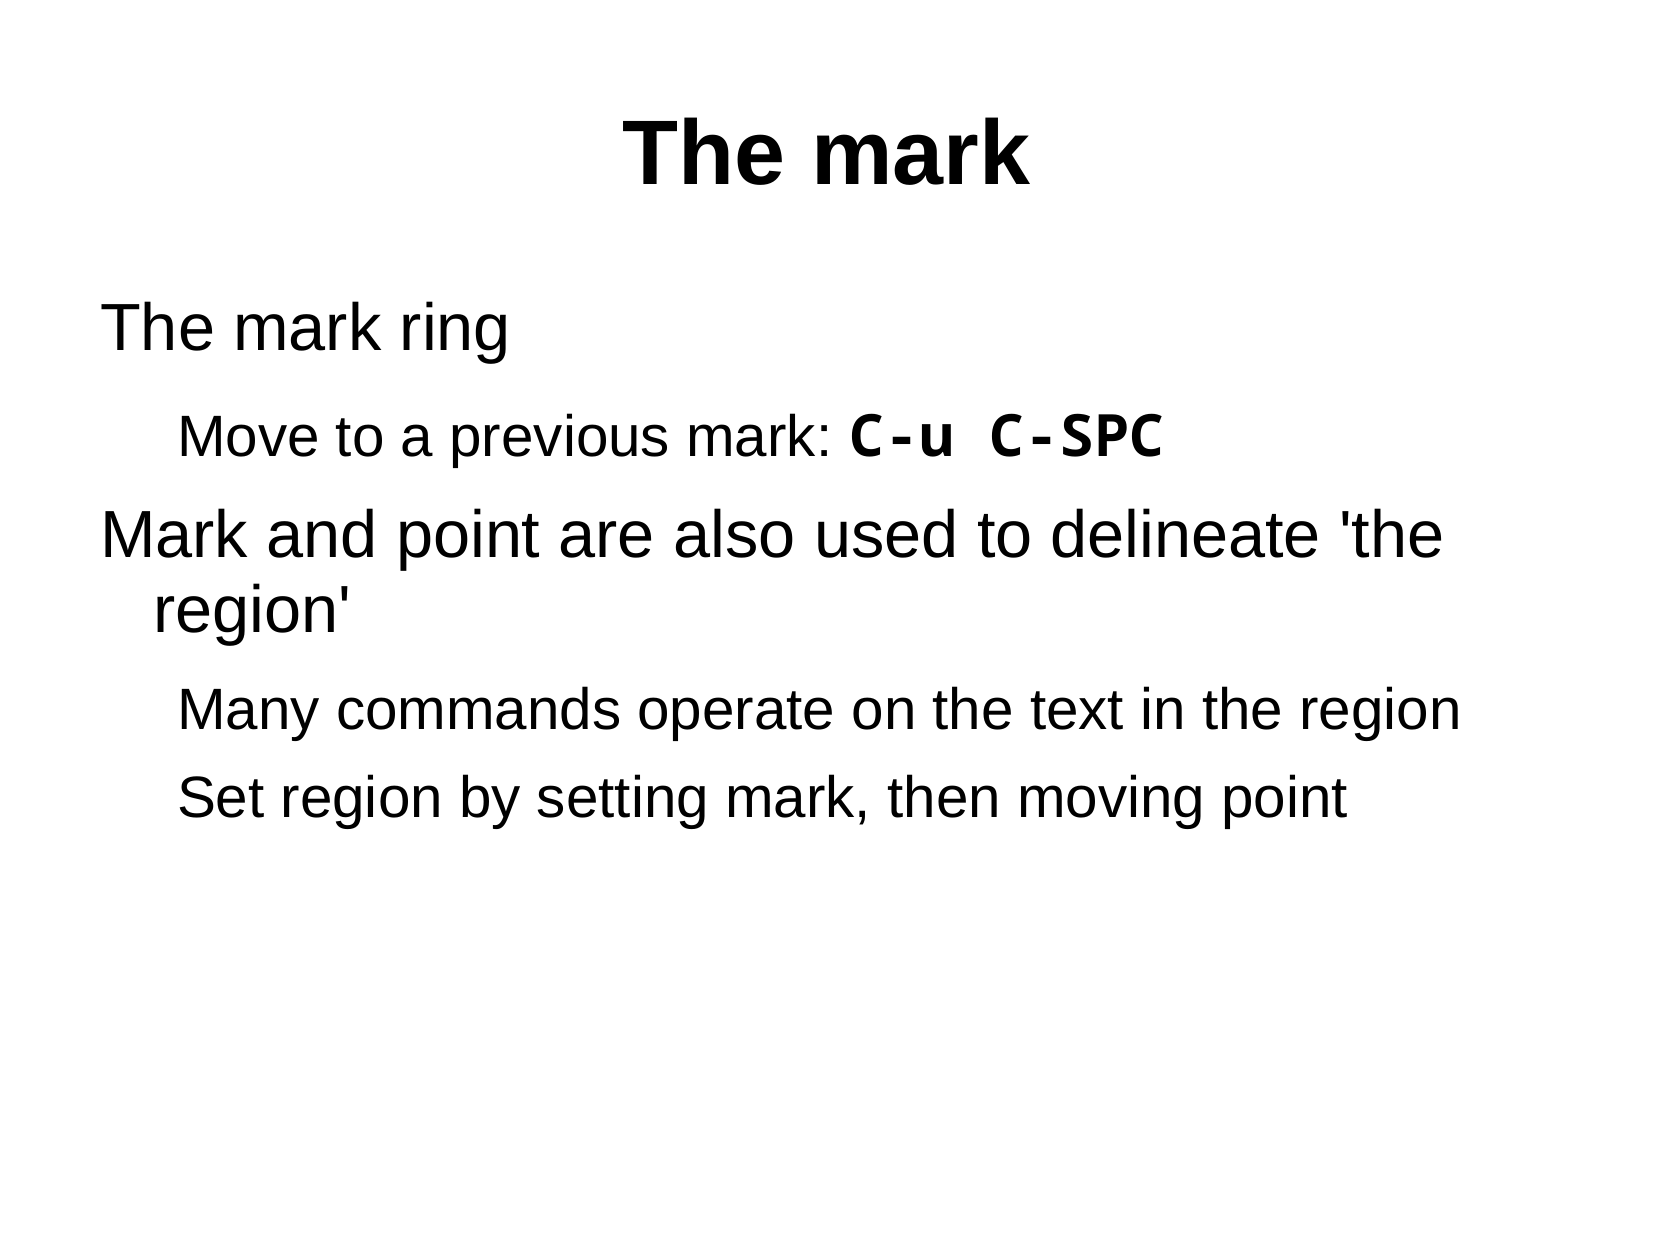

# The mark
The mark ring
Move to a previous mark: C-u C-SPC
Mark and point are also used to delineate 'the region'
Many commands operate on the text in the region
Set region by setting mark, then moving point